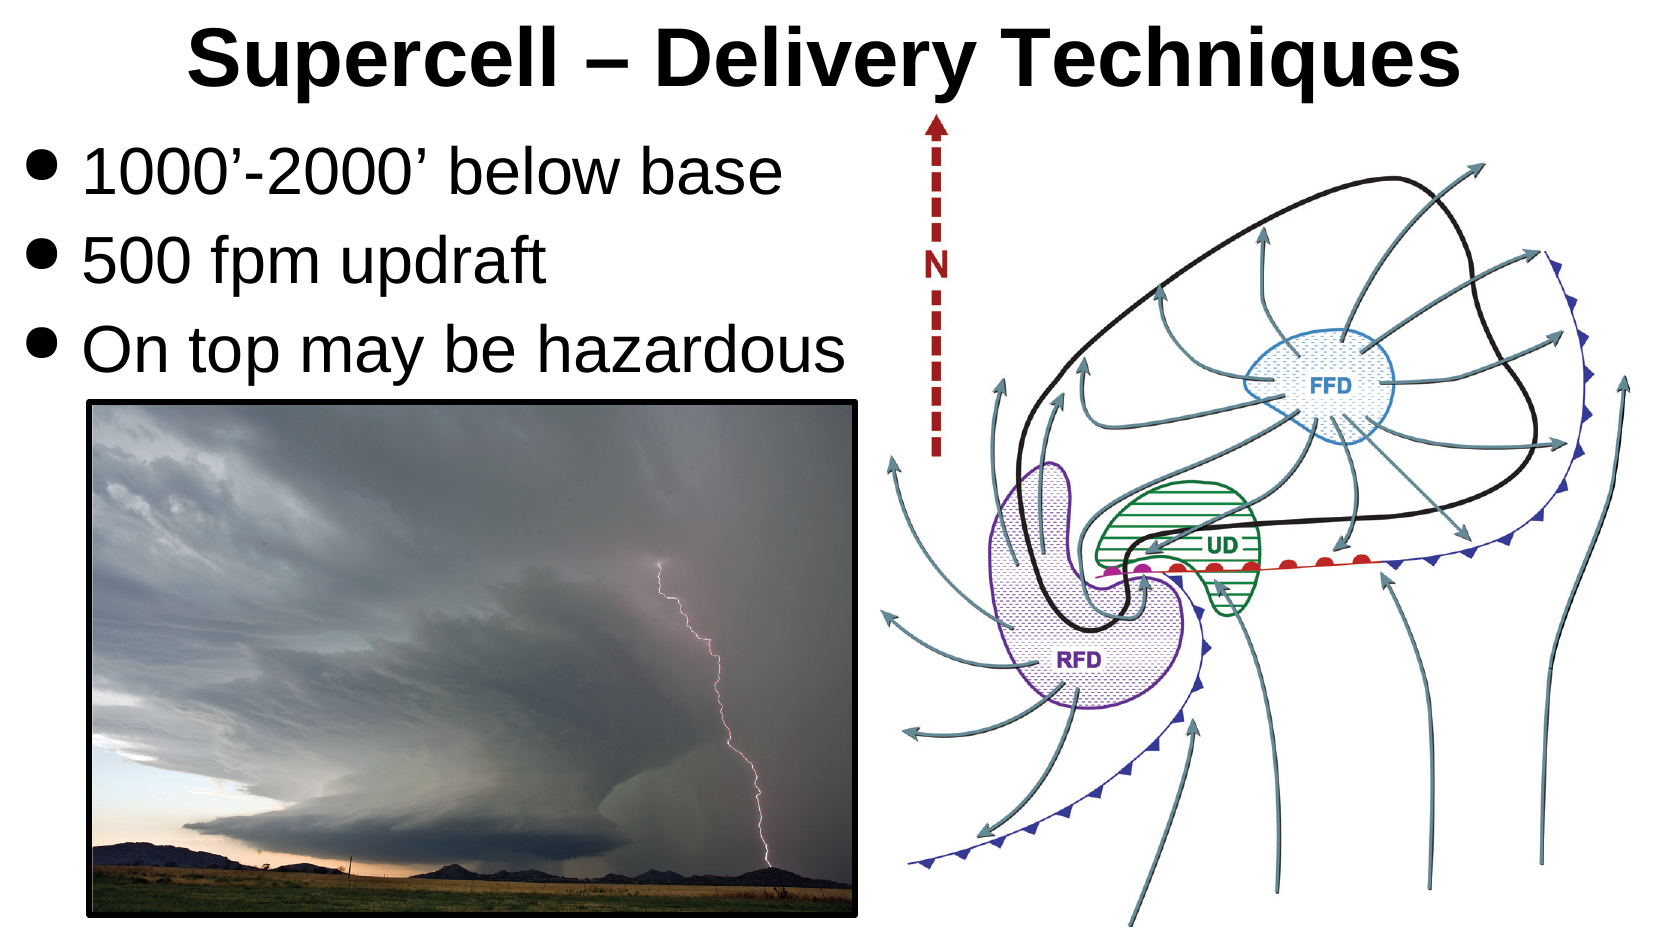

# Supercell – Delivery Techniques
 1000’-2000’ below base
 500 fpm updraft
 On top may be hazardous